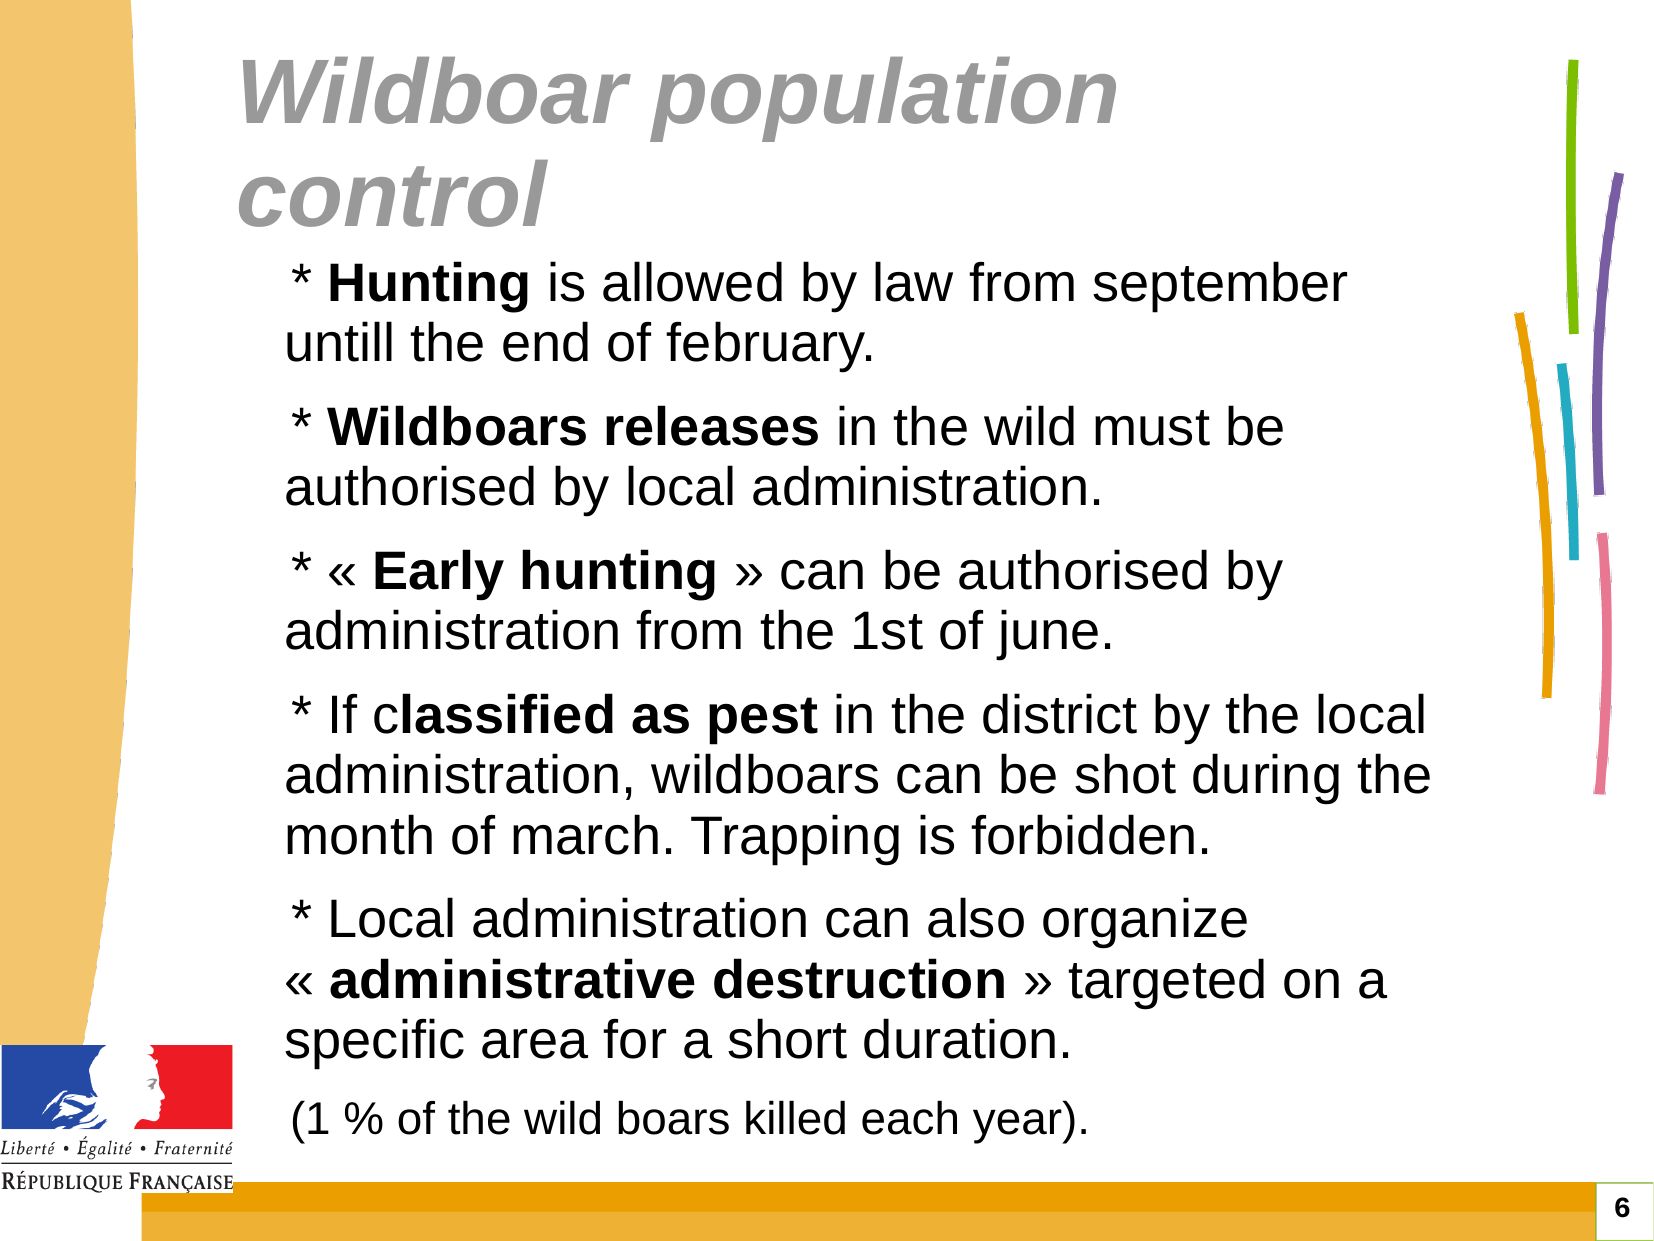

# Wildboar population control
* Hunting is allowed by law from september untill the end of february.
* Wildboars releases in the wild must be authorised by local administration.
* « Early hunting » can be authorised by administration from the 1st of june.
* If classified as pest in the district by the local administration, wildboars can be shot during the month of march. Trapping is forbidden.
* Local administration can also organize « administrative destruction » targeted on a specific area for a short duration.
(1 % of the wild boars killed each year).
6